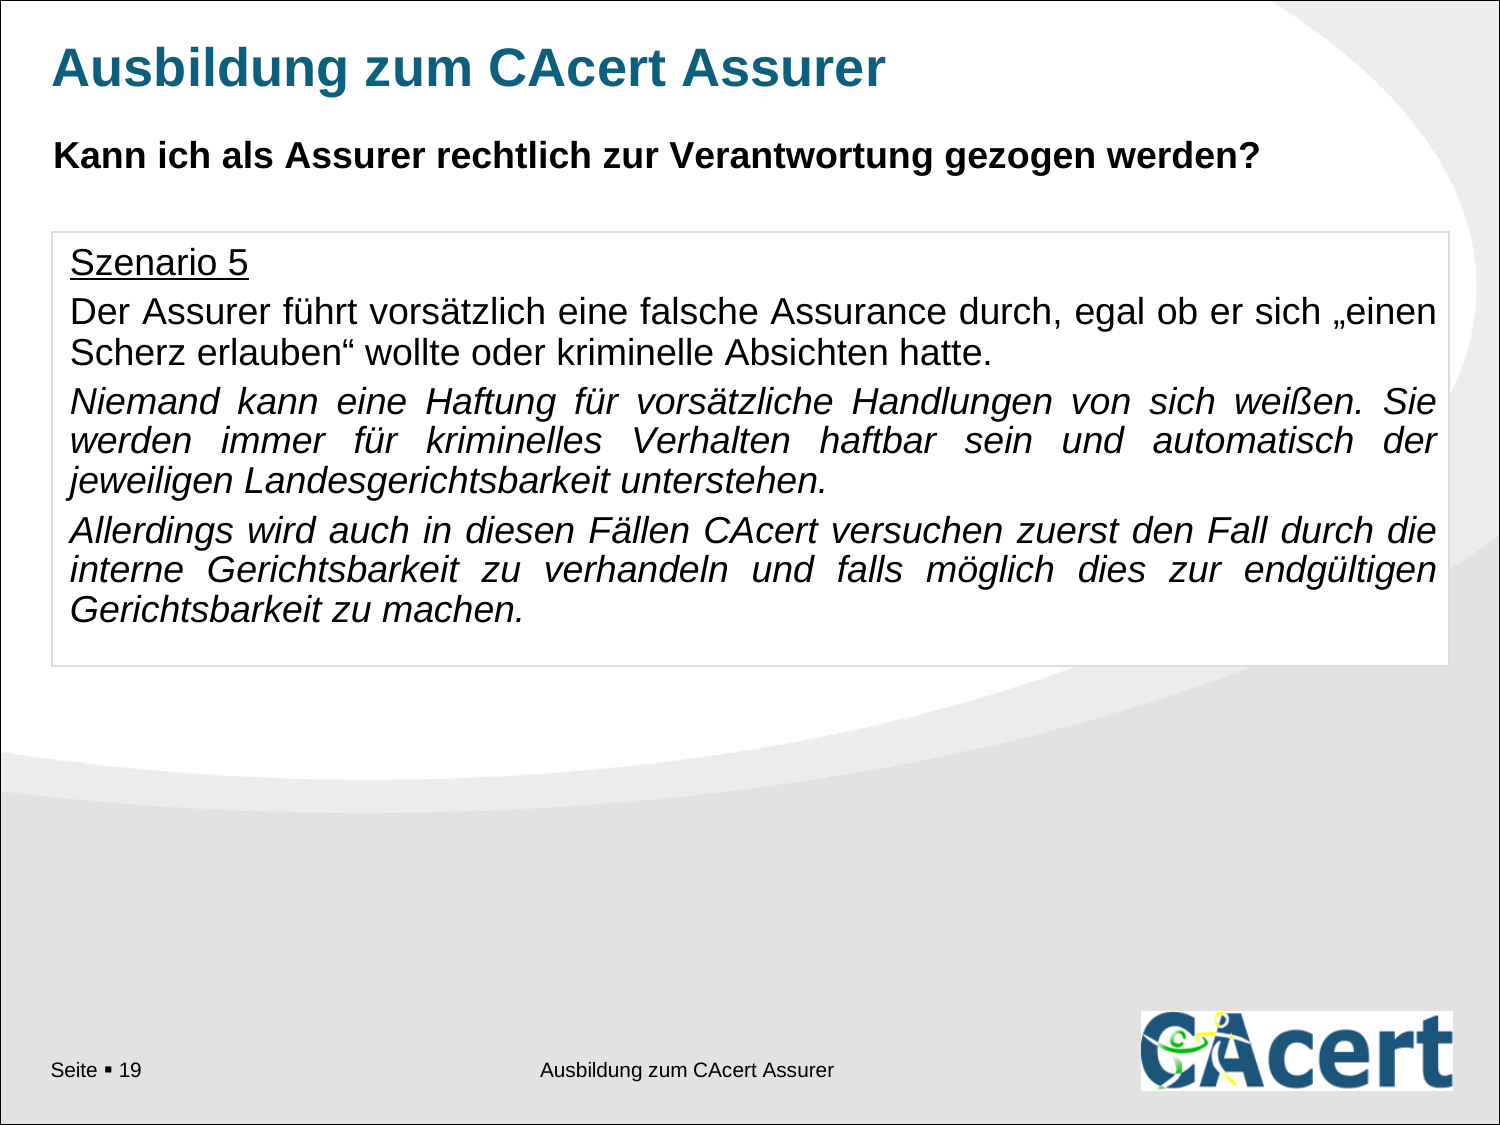

# Ausbildung zum CAcert Assurer
Kann ich als Assurer rechtlich zur Verantwortung gezogen werden?
Szenario 5
Der Assurer führt vorsätzlich eine falsche Assurance durch, egal ob er sich „einen Scherz erlauben“ wollte oder kriminelle Absichten hatte.
Niemand kann eine Haftung für vorsätzliche Handlungen von sich weißen. Sie werden immer für kriminelles Verhalten haftbar sein und automatisch der jeweiligen Landesgerichtsbarkeit unterstehen.
Allerdings wird auch in diesen Fällen CAcert versuchen zuerst den Fall durch die interne Gerichtsbarkeit zu verhandeln und falls möglich dies zur endgültigen Gerichtsbarkeit zu machen.
Ausbildung zum CAcert Assurer